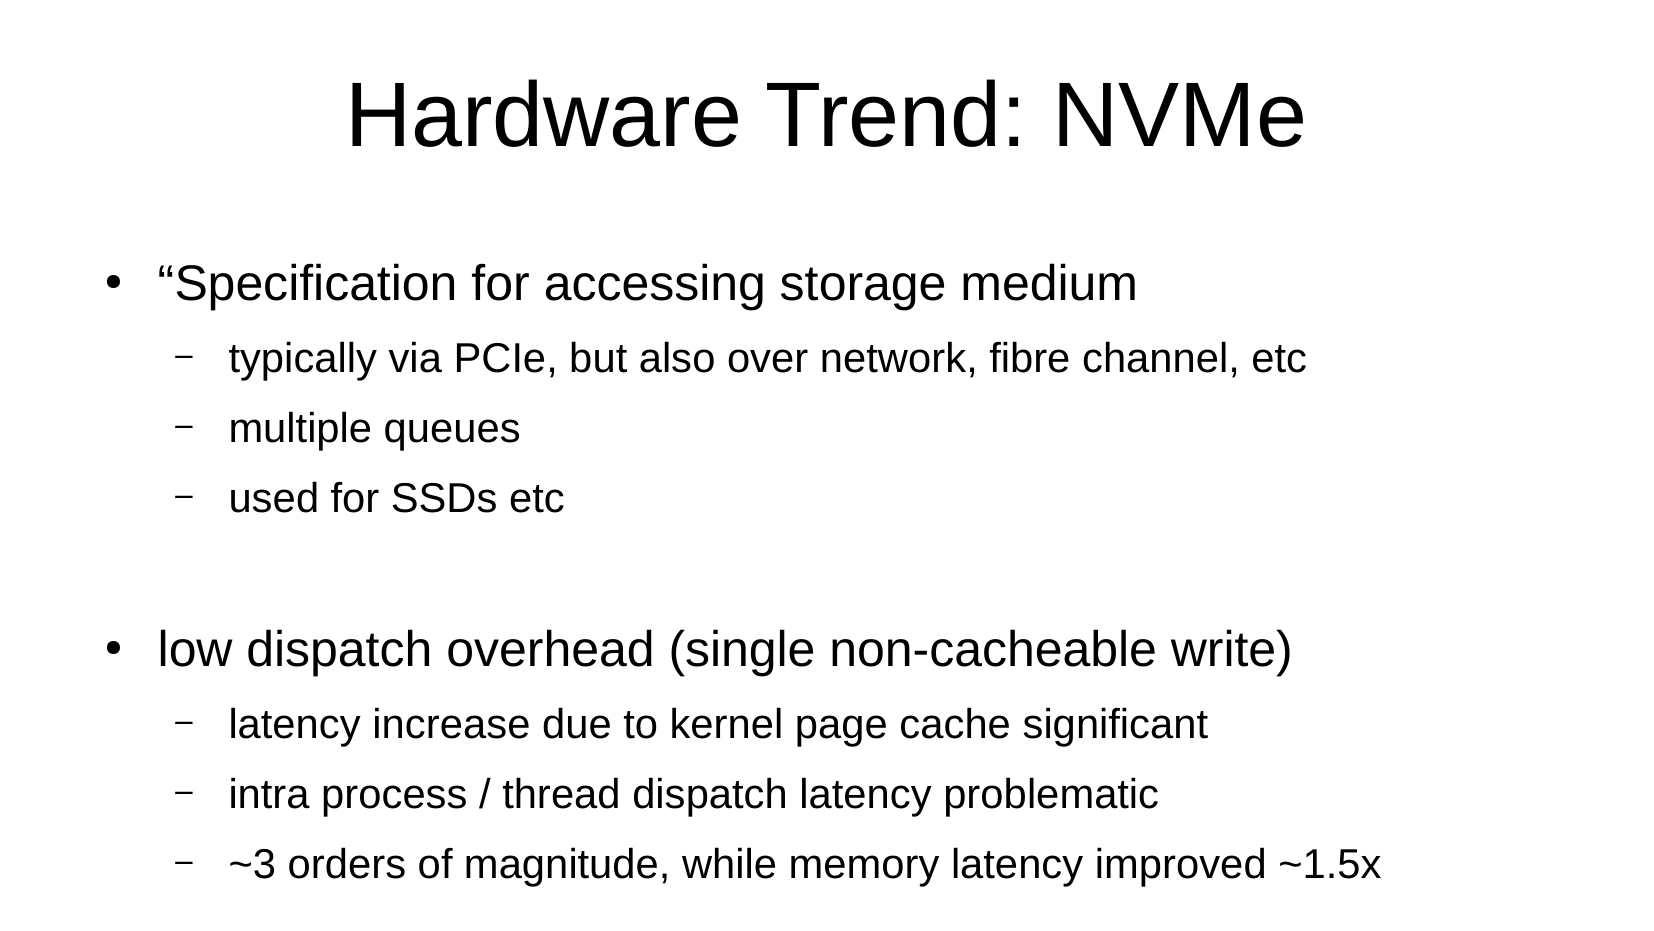

# Hardware Trend: NVMe
“Specification for accessing storage medium
typically via PCIe, but also over network, fibre channel, etc
multiple queues
used for SSDs etc
low dispatch overhead (single non-cacheable write)
latency increase due to kernel page cache significant
intra process / thread dispatch latency problematic
~3 orders of magnitude, while memory latency improved ~1.5x